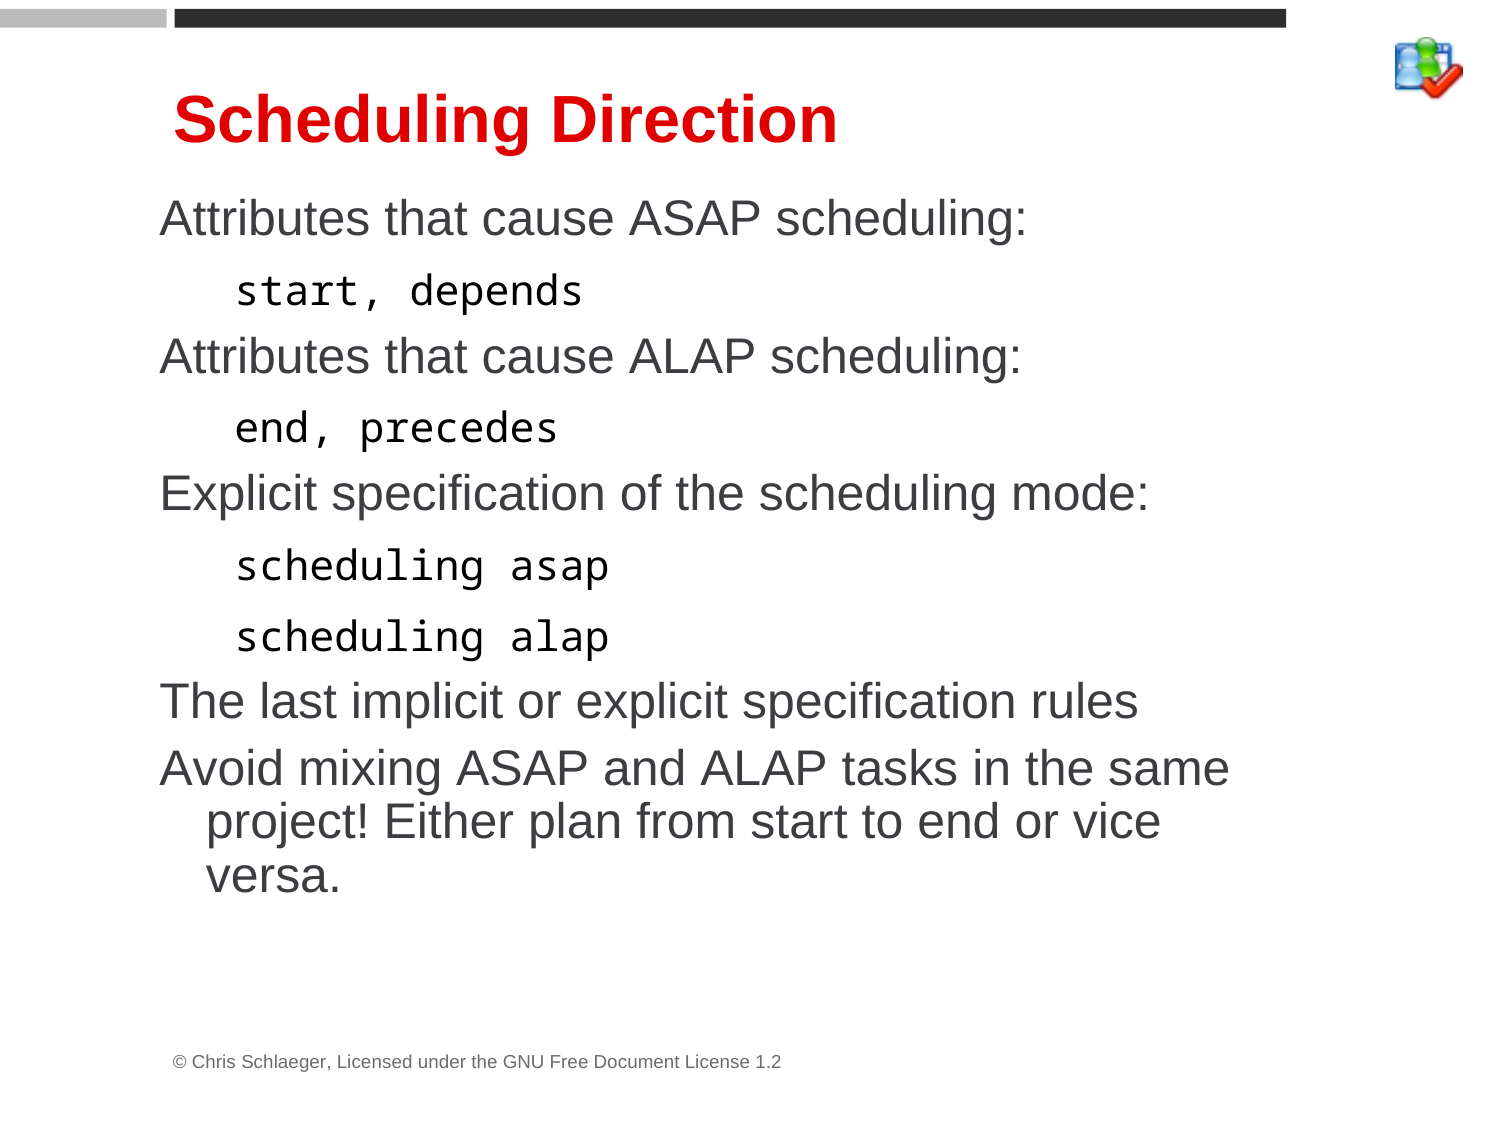

# Scheduling Direction
Attributes that cause ASAP scheduling:
start, depends
Attributes that cause ALAP scheduling:
end, precedes
Explicit specification of the scheduling mode:
scheduling asap
scheduling alap
The last implicit or explicit specification rules
Avoid mixing ASAP and ALAP tasks in the same project! Either plan from start to end or vice versa.